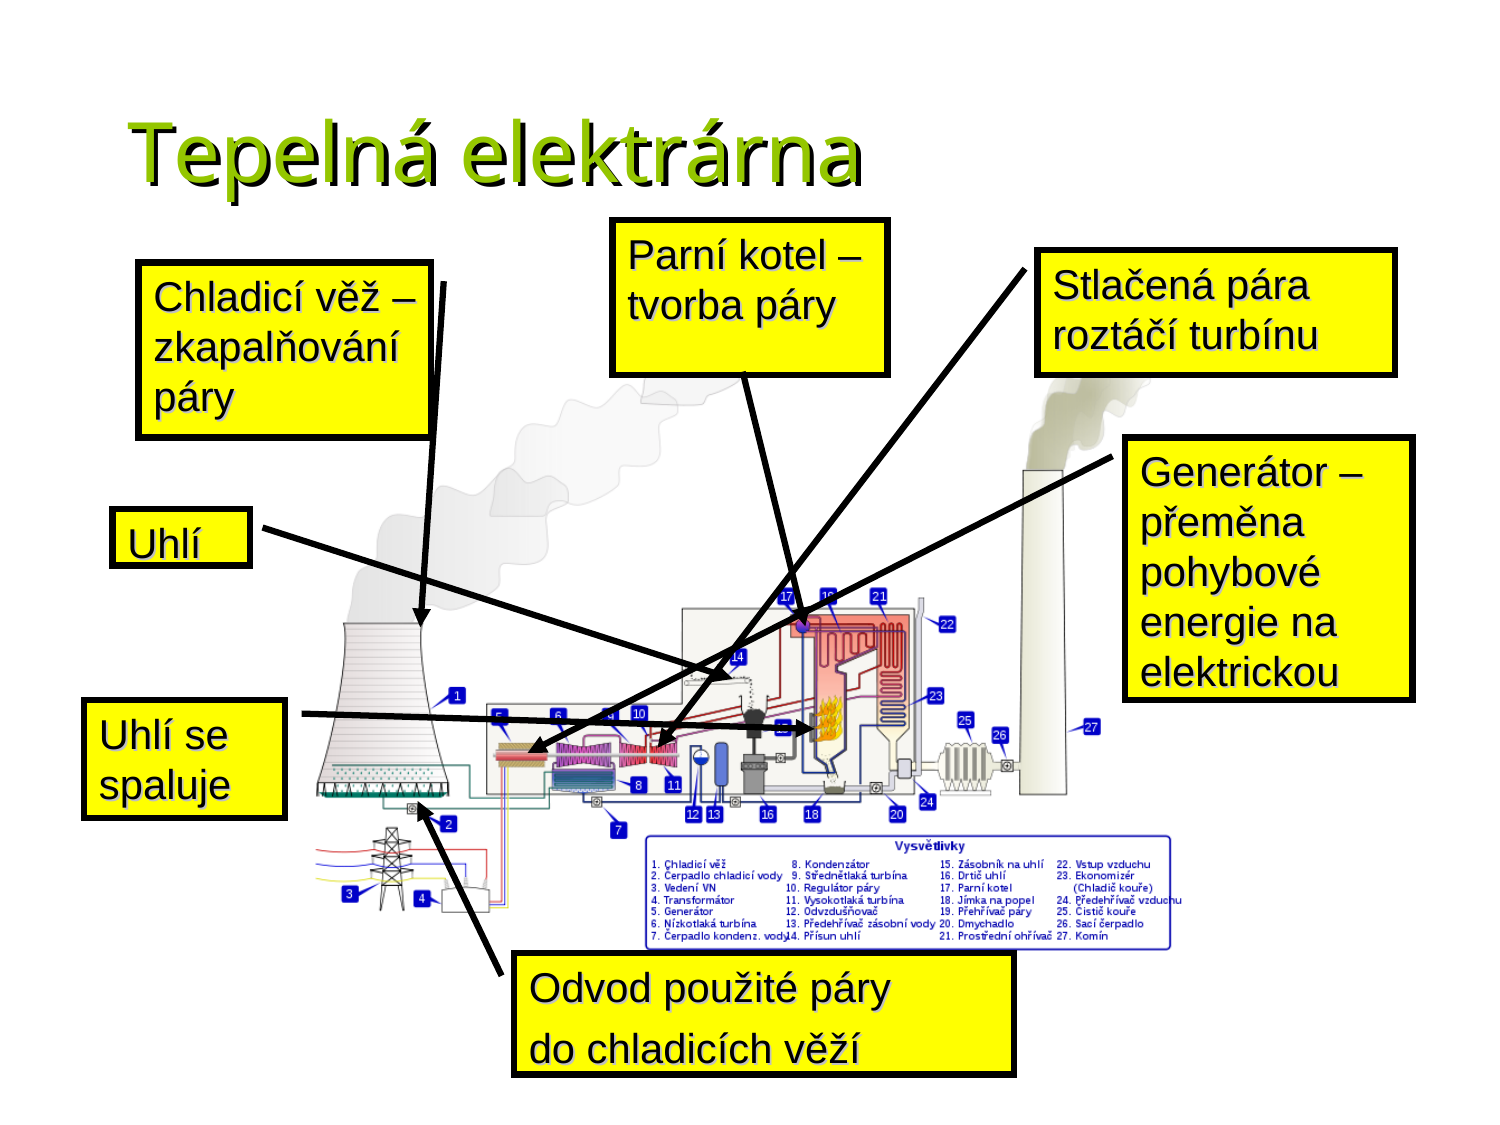

Tepelná elektrárna
Parní kotel – tvorba páry
Stlačená pára roztáčí turbínu
Chladicí věž – zkapalňování páry
Generátor – přeměna pohybové energie na elektrickou
Uhlí
Uhlí se spaluje
Odvod použité páry
do chladicích věží